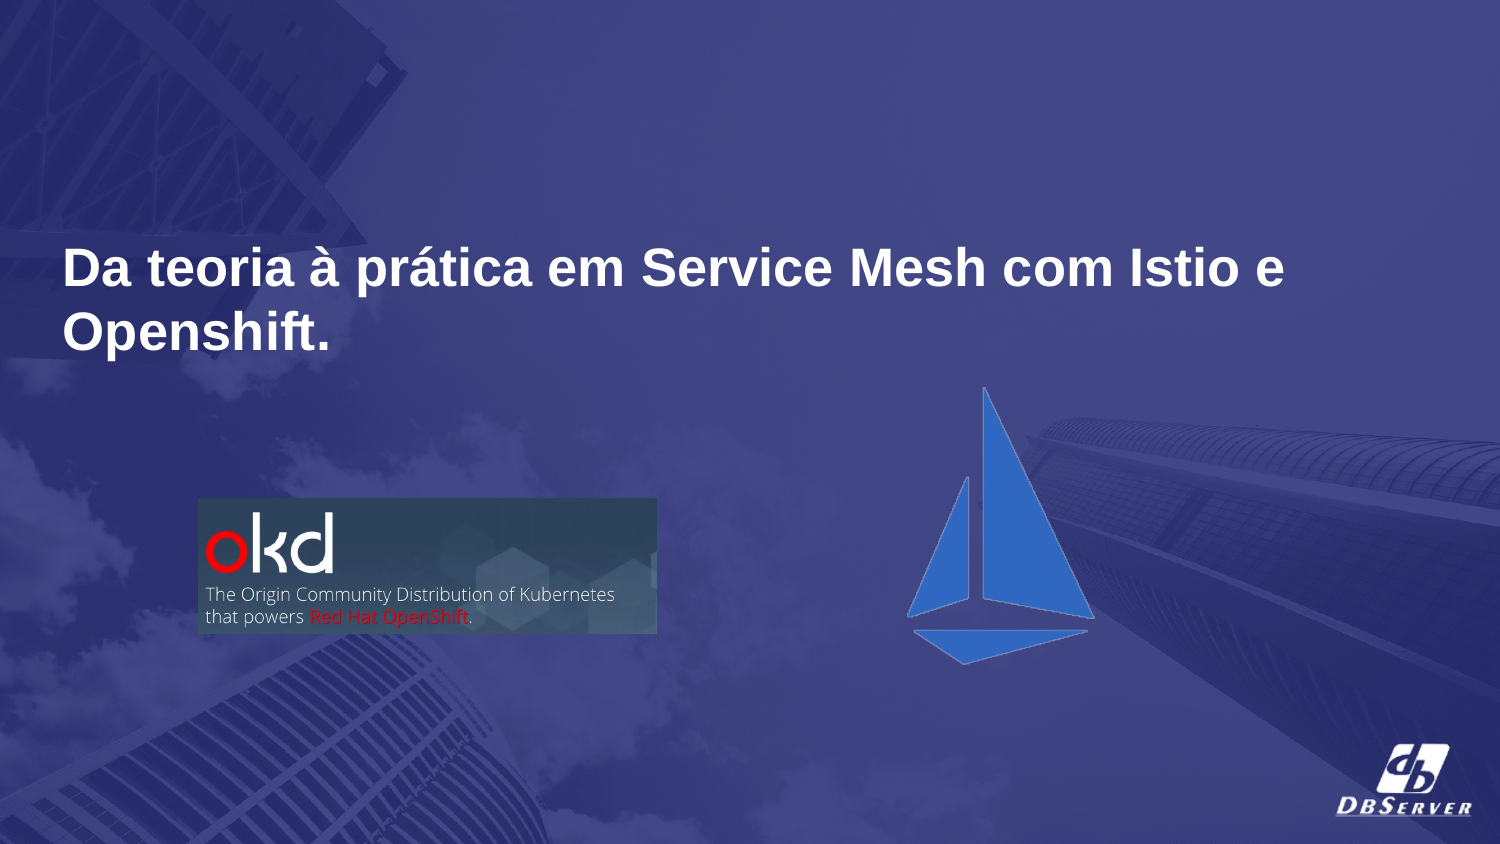

Da teoria à prática em Service Mesh com Istio e Openshift.